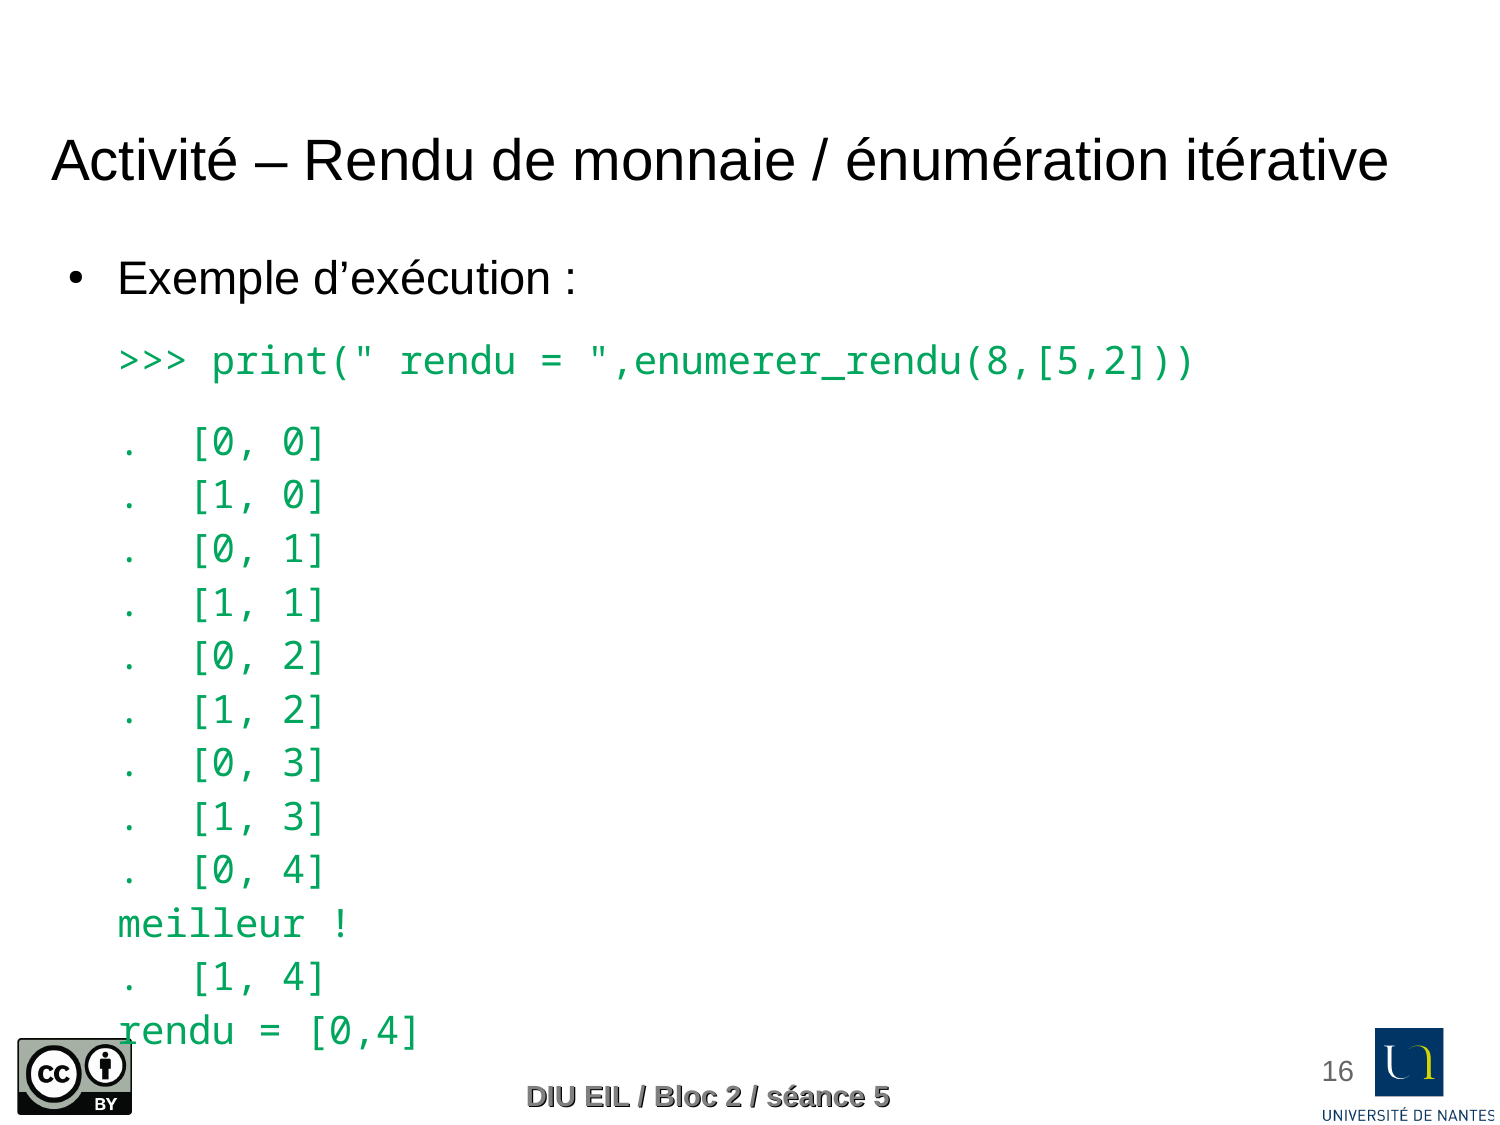

# Activité – Rendu de monnaie / énumération itérative
Exemple d’exécution :
>>> print(" rendu = ",enumerer_rendu(8,[5,2]))
. [0, 0]
. [1, 0]
. [0, 1]
. [1, 1]
. [0, 2]
. [1, 2]
. [0, 3]
. [1, 3]
. [0, 4]
meilleur !
. [1, 4]
rendu = [0,4]
16